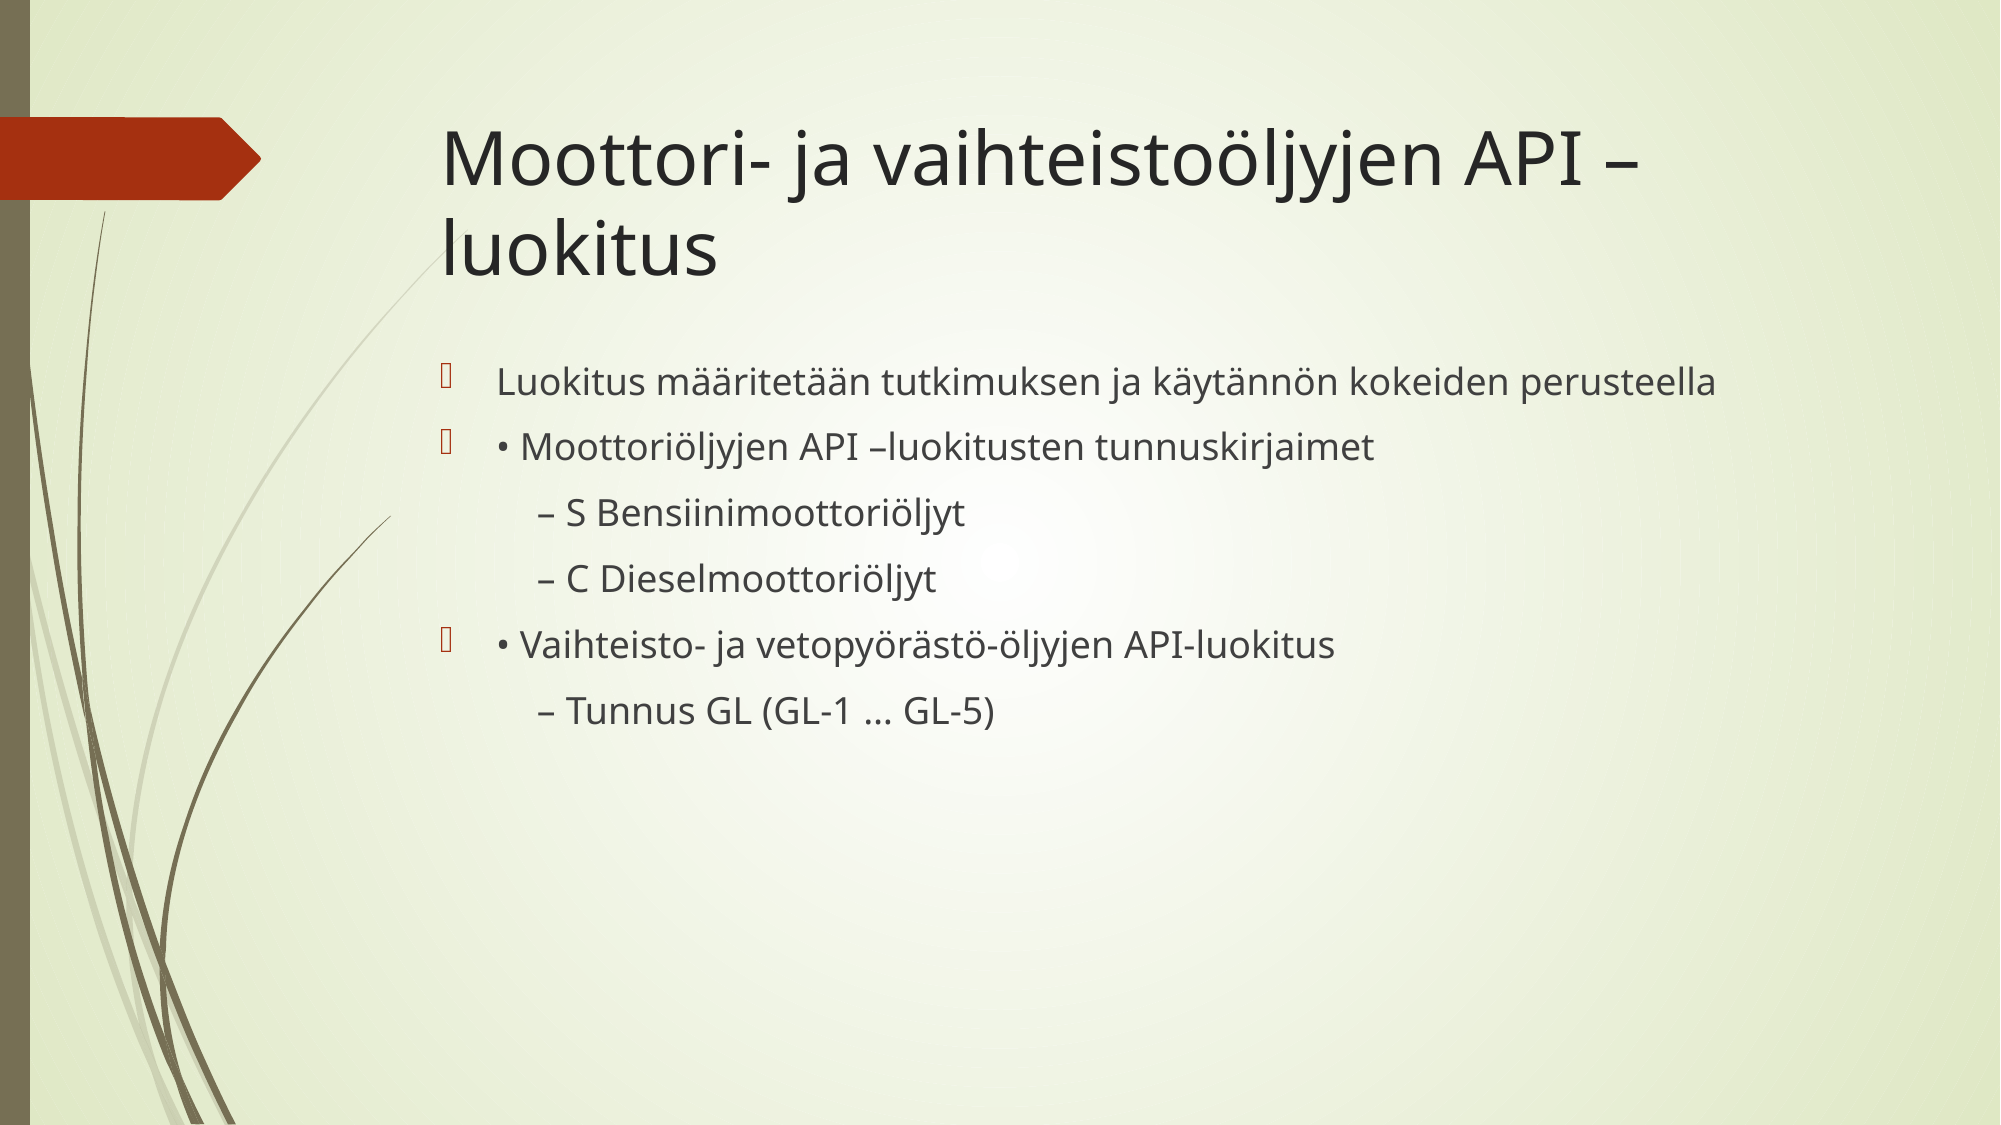

# Moottori- ja vaihteistoöljyjen API – luokitus
Luokitus määritetään tutkimuksen ja käytännön kokeiden perusteella
• Moottoriöljyjen API –luokitusten tunnuskirjaimet
 – S Bensiinimoottoriöljyt
 – C Dieselmoottoriöljyt
• Vaihteisto- ja vetopyörästö-öljyjen API-luokitus
 – Tunnus GL (GL-1 … GL-5)